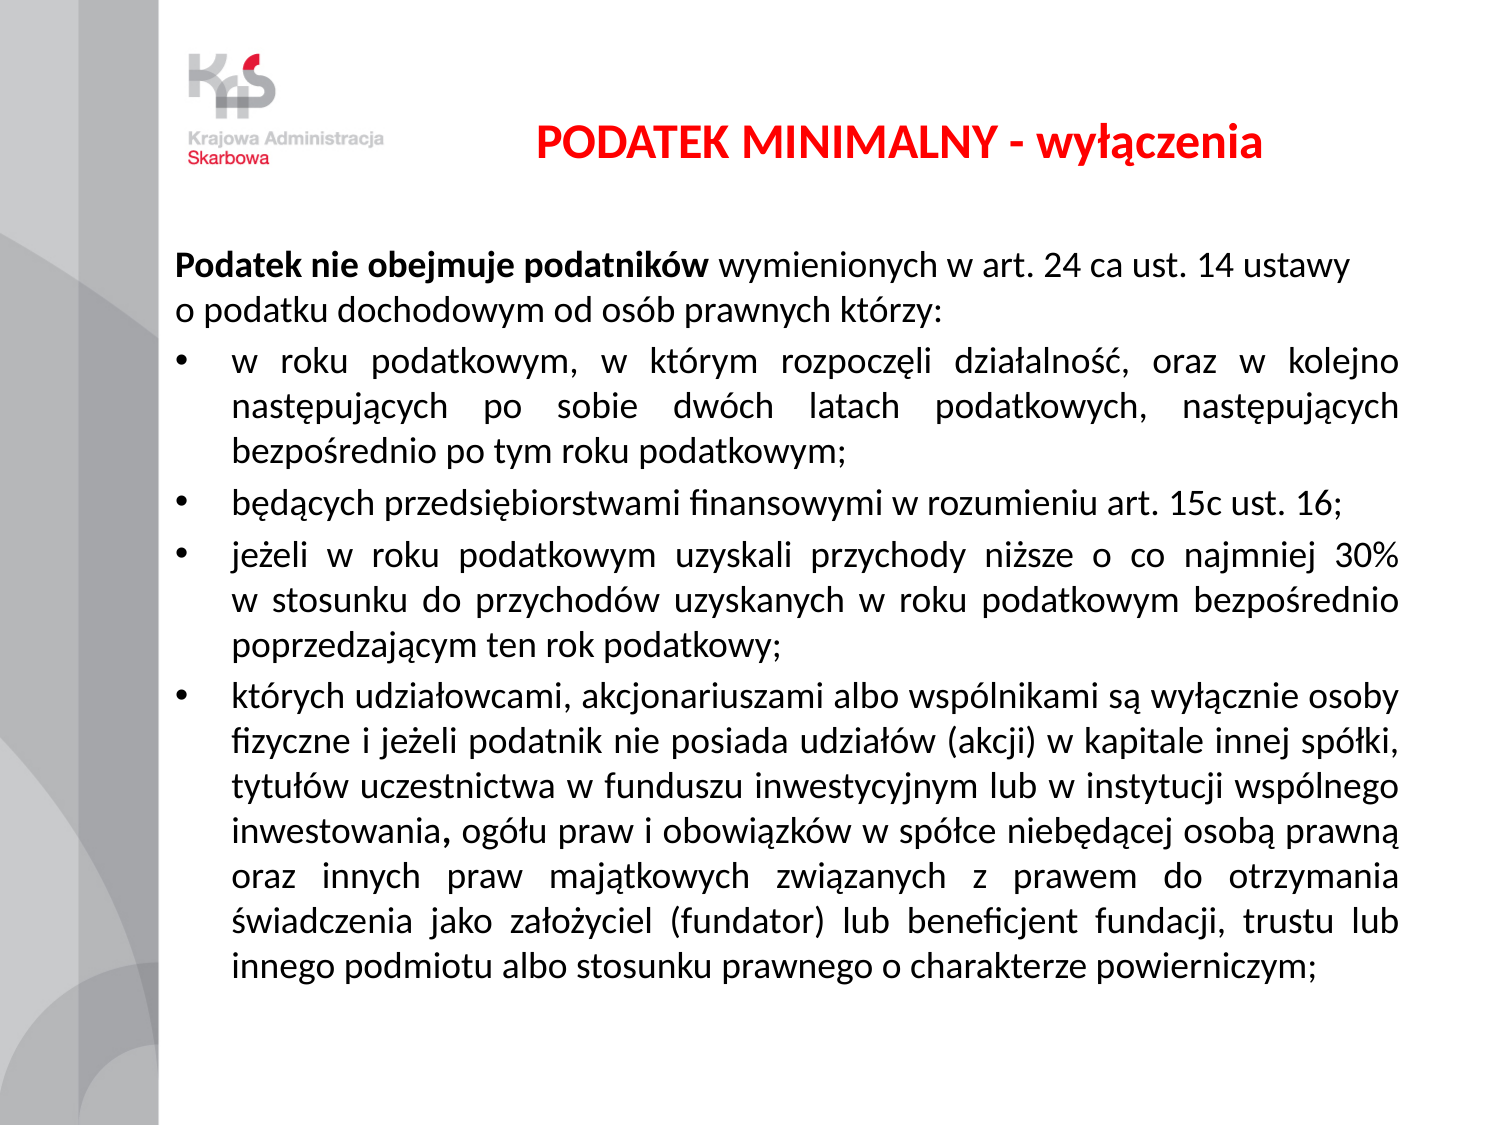

# PODATEK MINIMALNY - wyłączenia
Podatek nie obejmuje podatników wymienionych w art. 24 ca ust. 14 ustawy
o podatku dochodowym od osób prawnych którzy:
w roku podatkowym, w którym rozpoczęli działalność, oraz w kolejno następujących po sobie dwóch latach podatkowych, następujących bezpośrednio po tym roku podatkowym;
będących przedsiębiorstwami finansowymi w rozumieniu art. 15c ust. 16;
jeżeli w roku podatkowym uzyskali przychody niższe o co najmniej 30%
w stosunku do przychodów uzyskanych w roku podatkowym bezpośrednio poprzedzającym ten rok podatkowy;
których udziałowcami, akcjonariuszami albo wspólnikami są wyłącznie osoby fizyczne i jeżeli podatnik nie posiada udziałów (akcji) w kapitale innej spółki, tytułów uczestnictwa w funduszu inwestycyjnym lub w instytucji wspólnego inwestowania, ogółu praw i obowiązków w spółce niebędącej osobą prawną oraz innych praw majątkowych związanych z prawem do otrzymania świadczenia jako założyciel (fundator) lub beneficjent fundacji, trustu lub innego podmiotu albo stosunku prawnego o charakterze powierniczym;